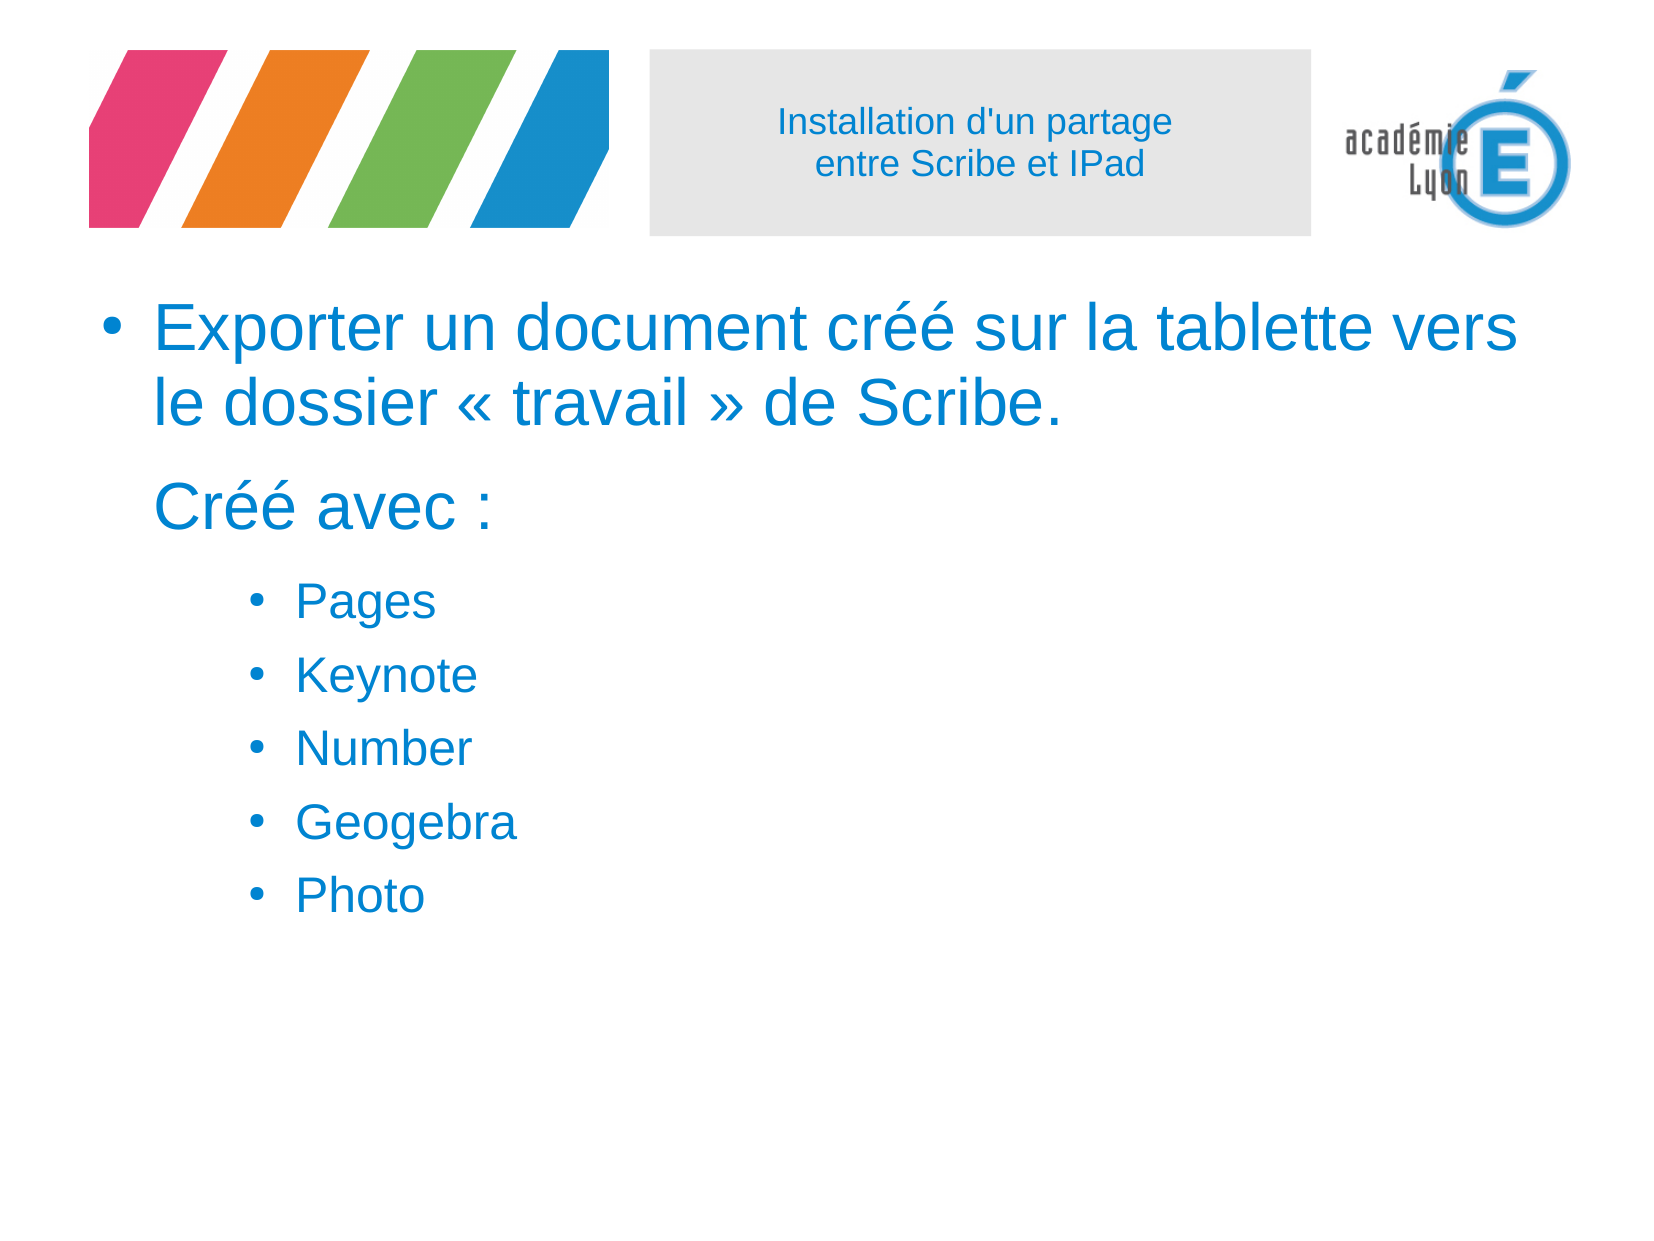

# Installation d'un partage entre Scribe et IPad
Exporter un document créé sur la tablette vers le dossier « travail » de Scribe.
Créé avec :
Pages
Keynote
Number
Geogebra
Photo